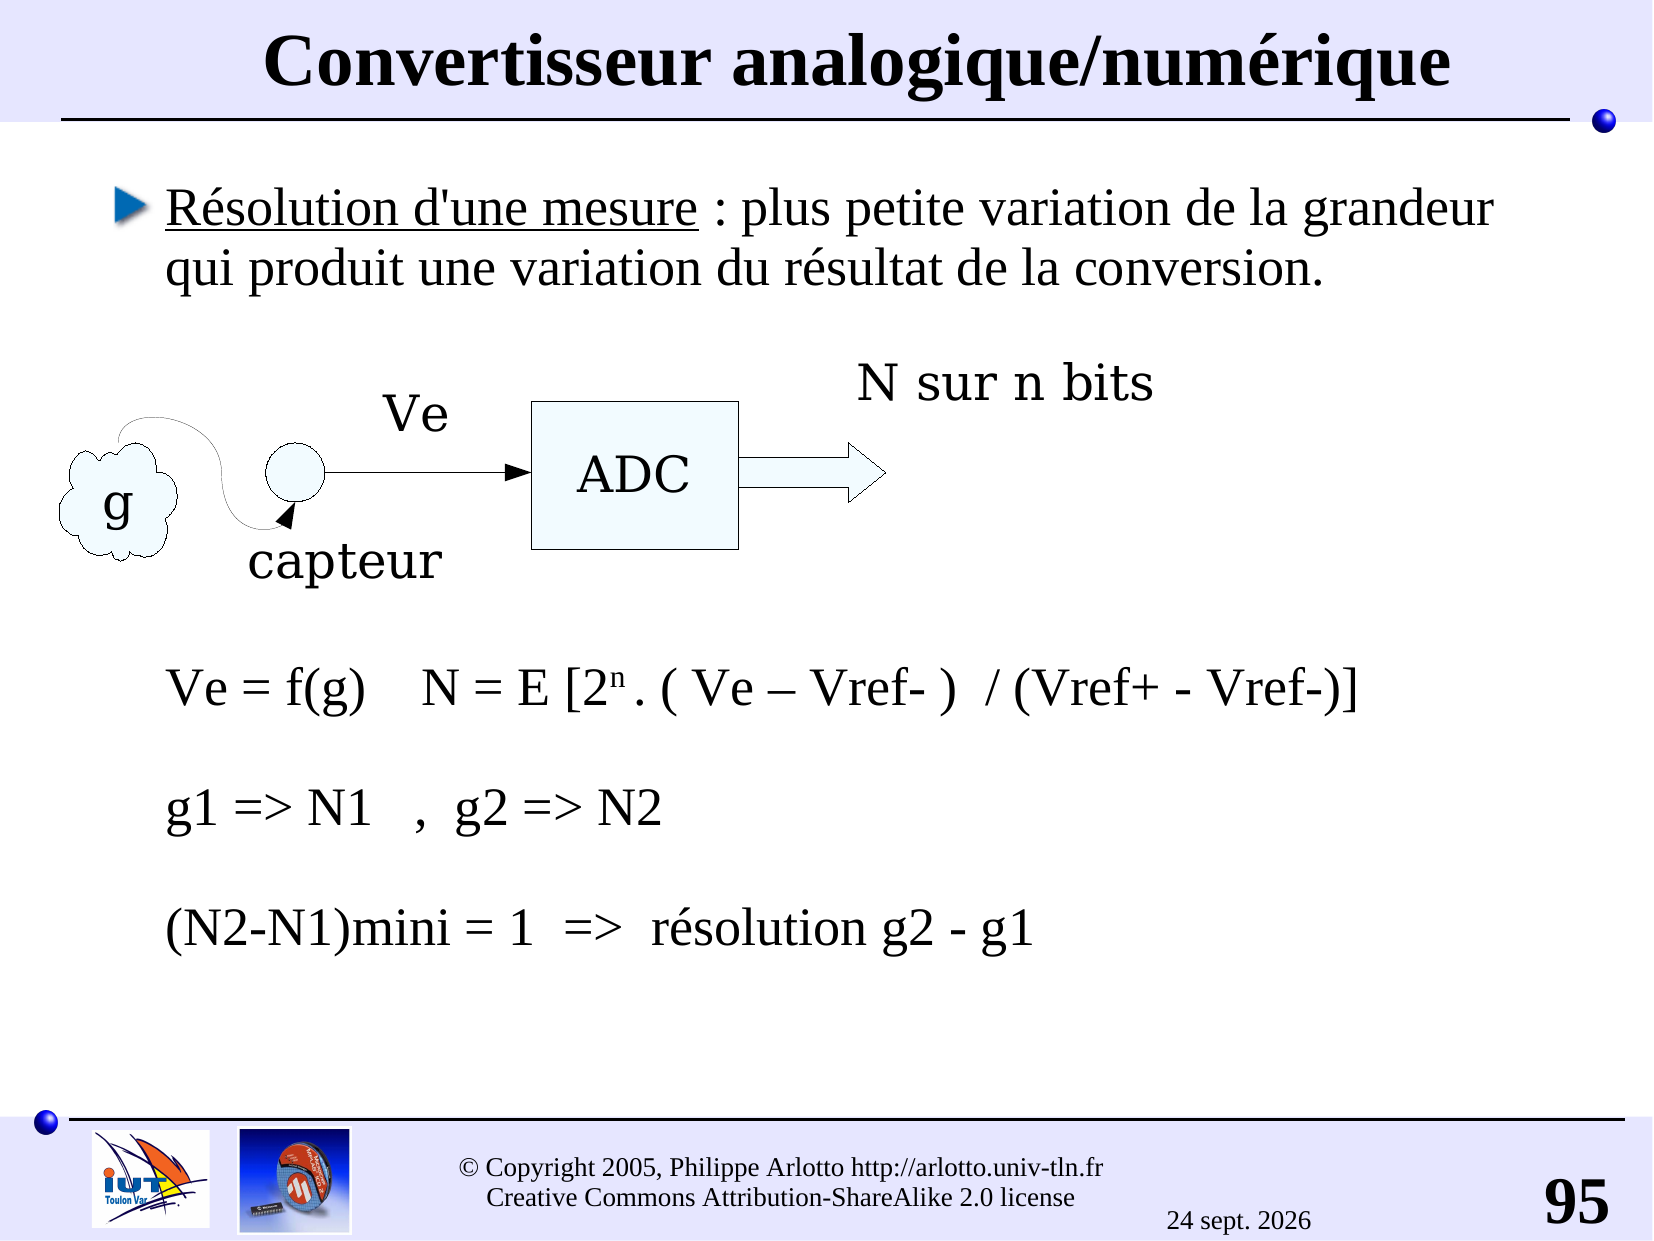

# Convertisseur analogique/numérique
Résolution d'une mesure : plus petite variation de la grandeur qui produit une variation du résultat de la conversion.
Ve = f(g) N = E [2n . ( Ve – Vref- ) / (Vref+ - Vref-)]
g1 => N1 , g2 => N2
(N2-N1)mini = 1 => résolution g2 - g1
N sur n bits
Ve
ADC
g
capteur